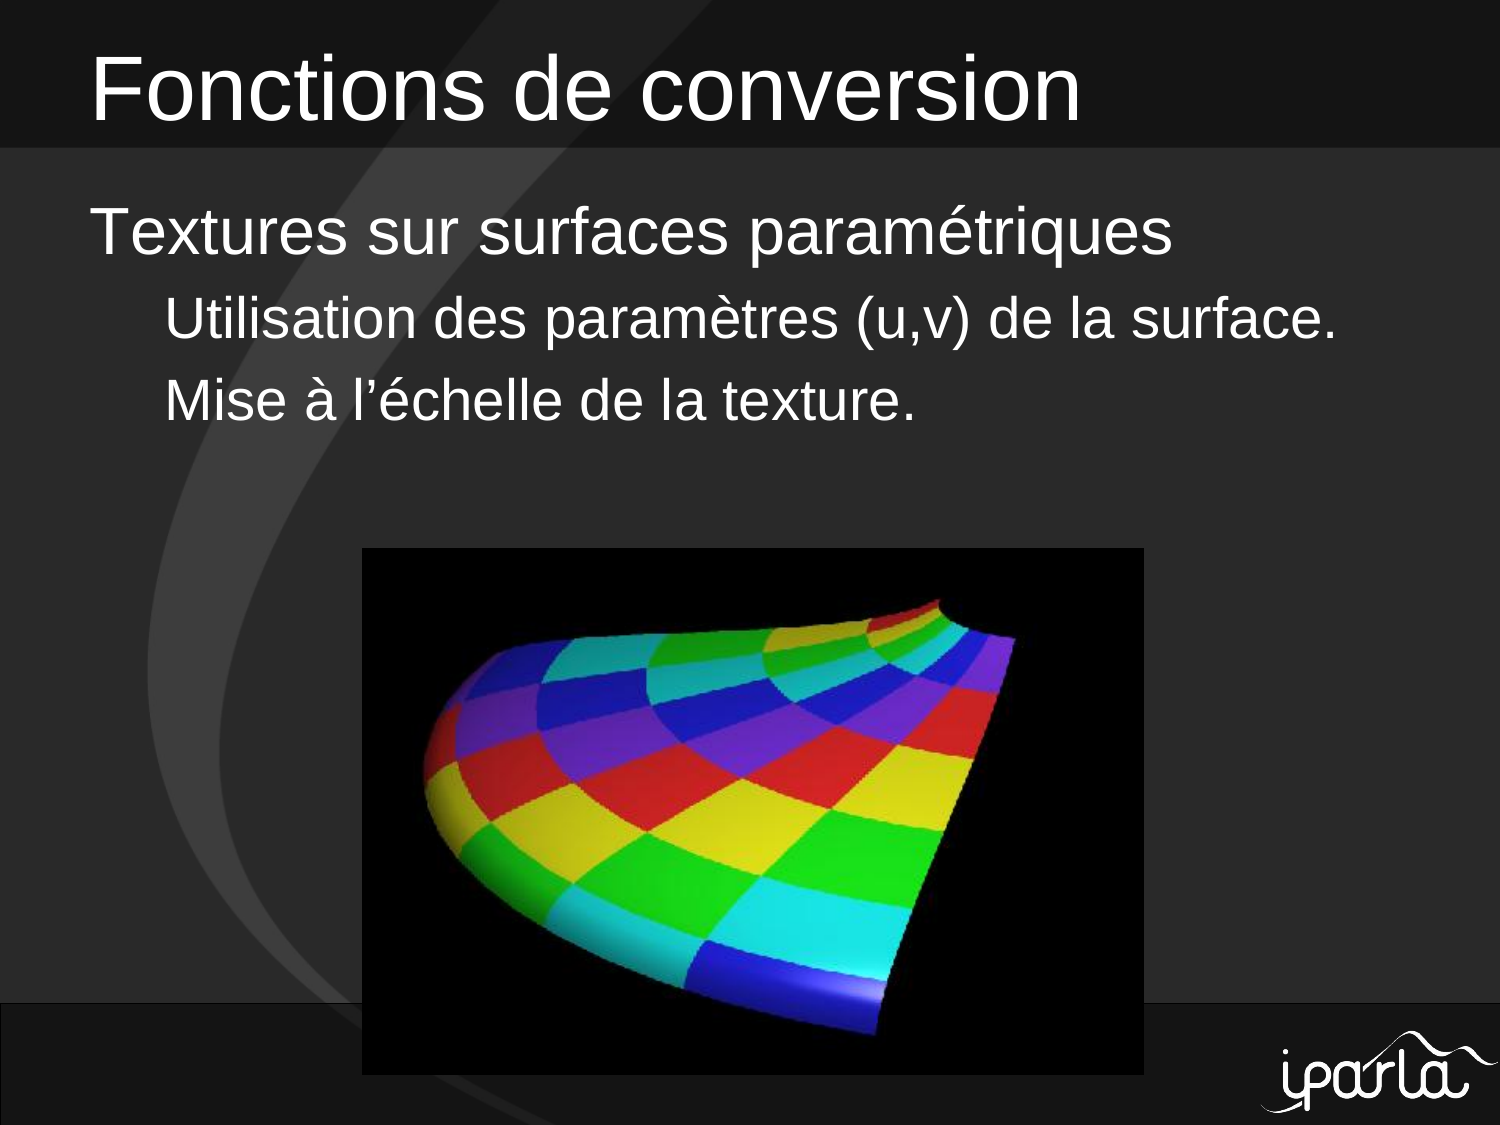

# Fonctions de conversion
Textures sur surfaces paramétriques
Utilisation des paramètres (u,v) de la surface.
Mise à l’échelle de la texture.